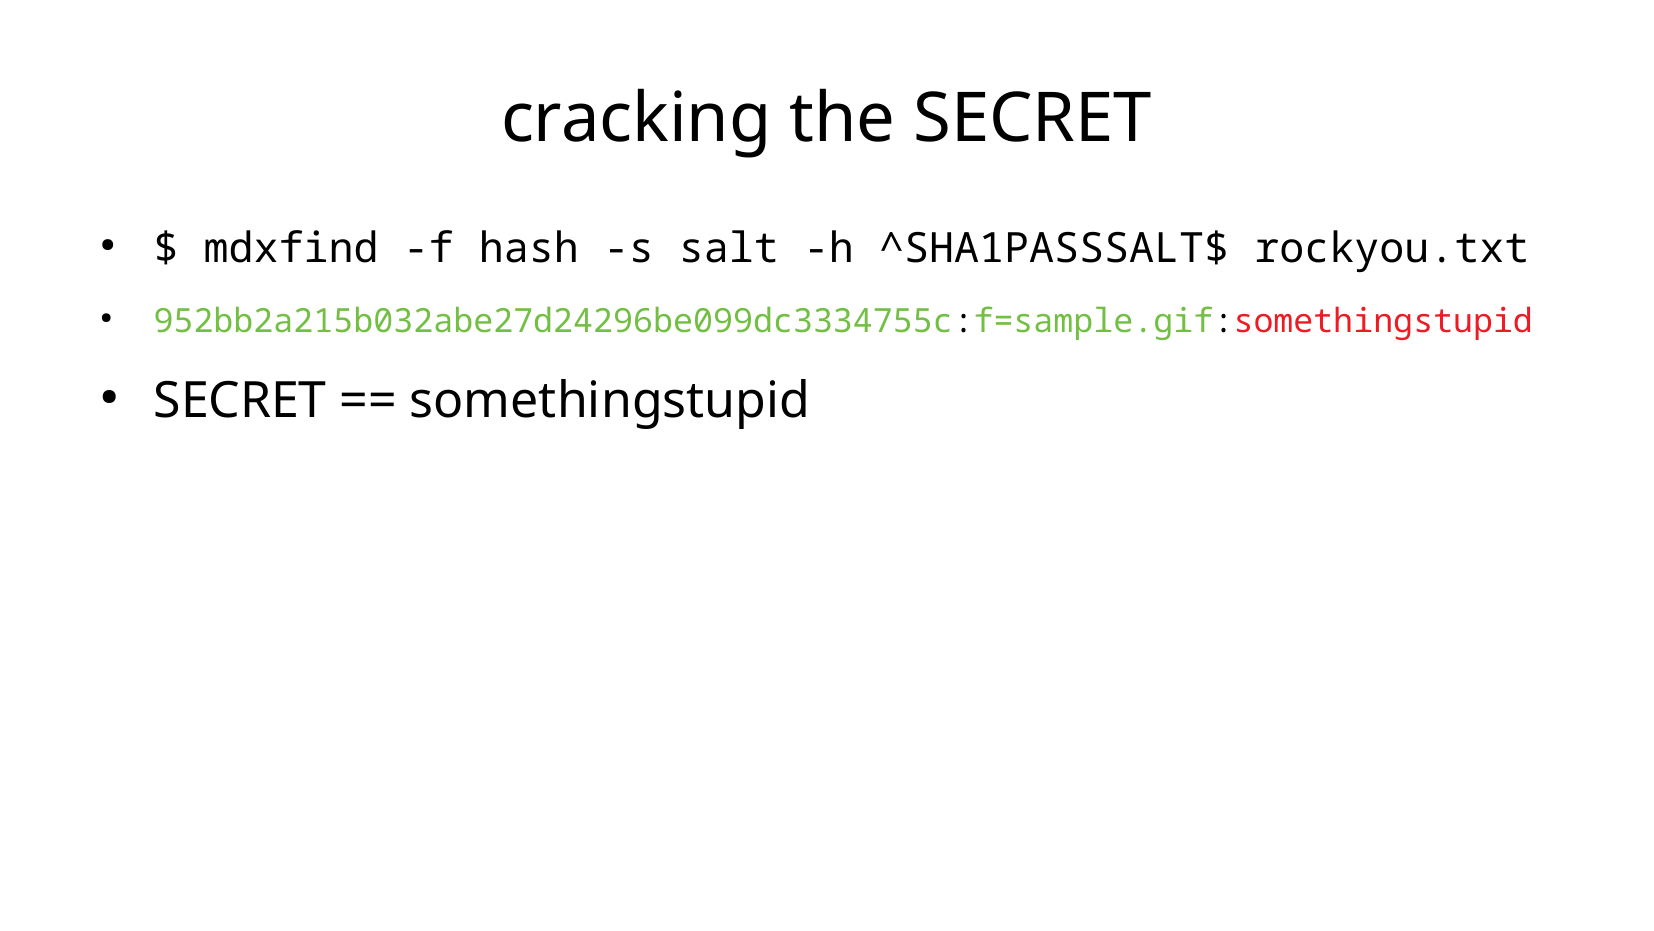

# cracking the SECRET
$ mdxfind -f hash -s salt -h ^SHA1PASSSALT$ rockyou.txt
952bb2a215b032abe27d24296be099dc3334755c:f=sample.gif:somethingstupid
SECRET == somethingstupid